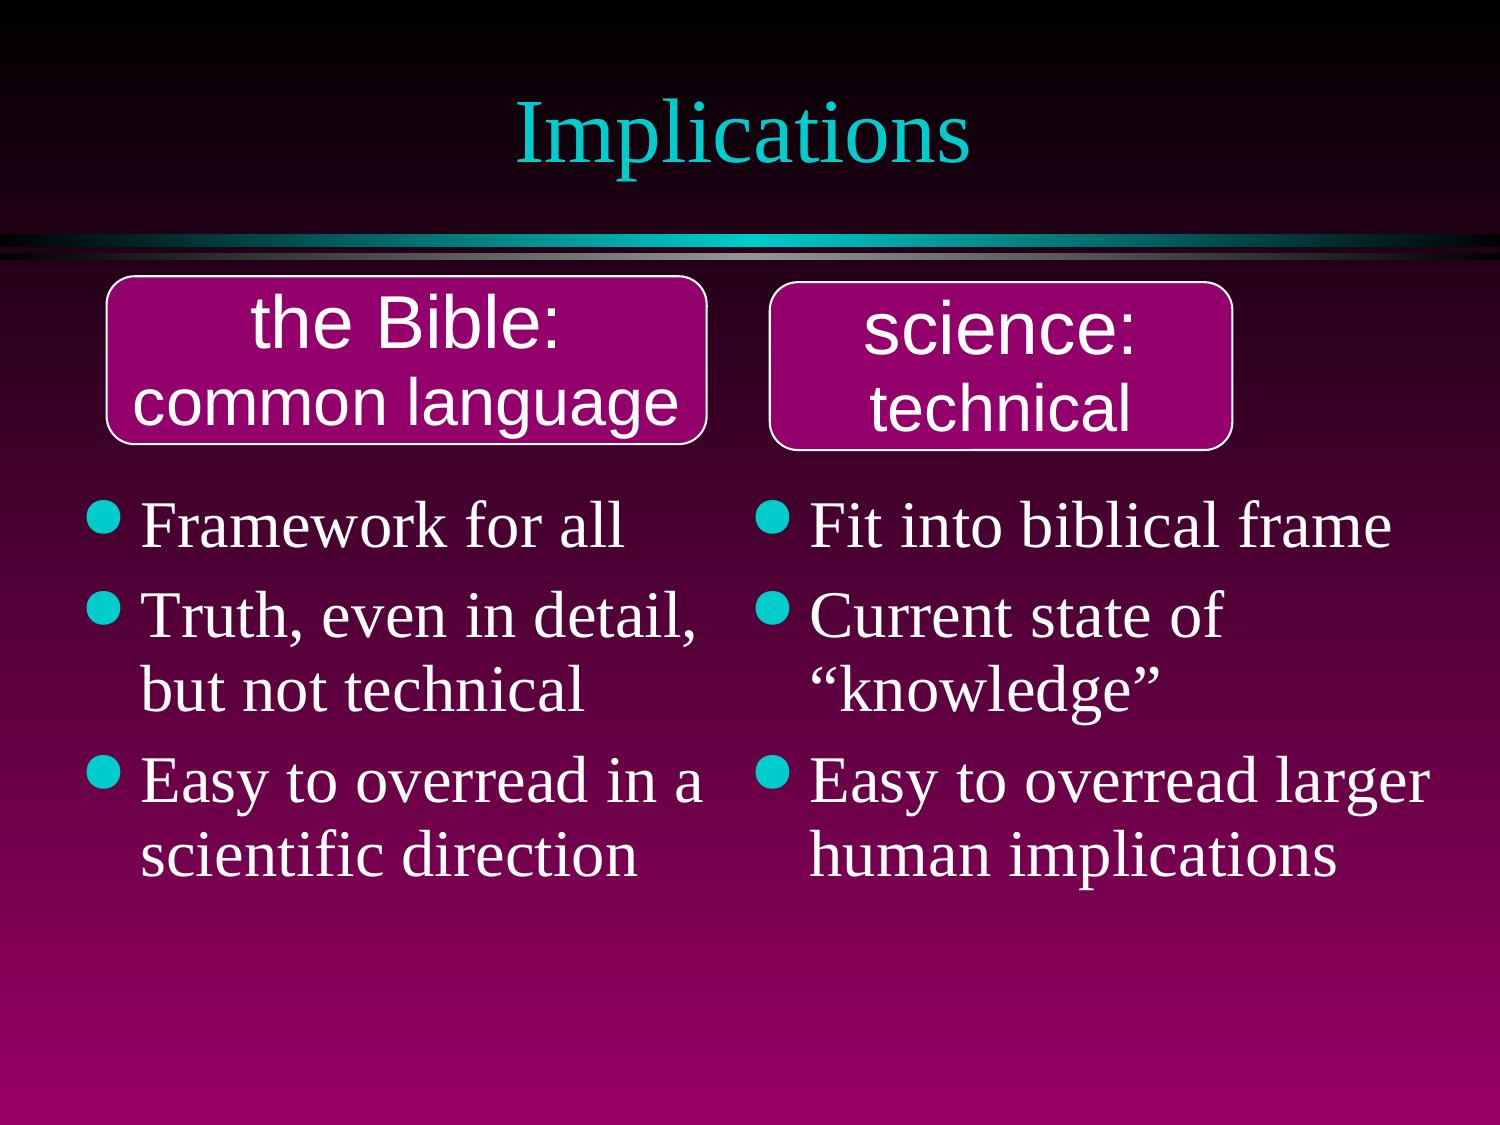

# Implications
the Bible:
common language
science:
technical
Framework for all
Truth, even in detail, but not technical
Easy to overread in a scientific direction
Fit into biblical frame
Current state of “knowledge”
Easy to overread larger human implications